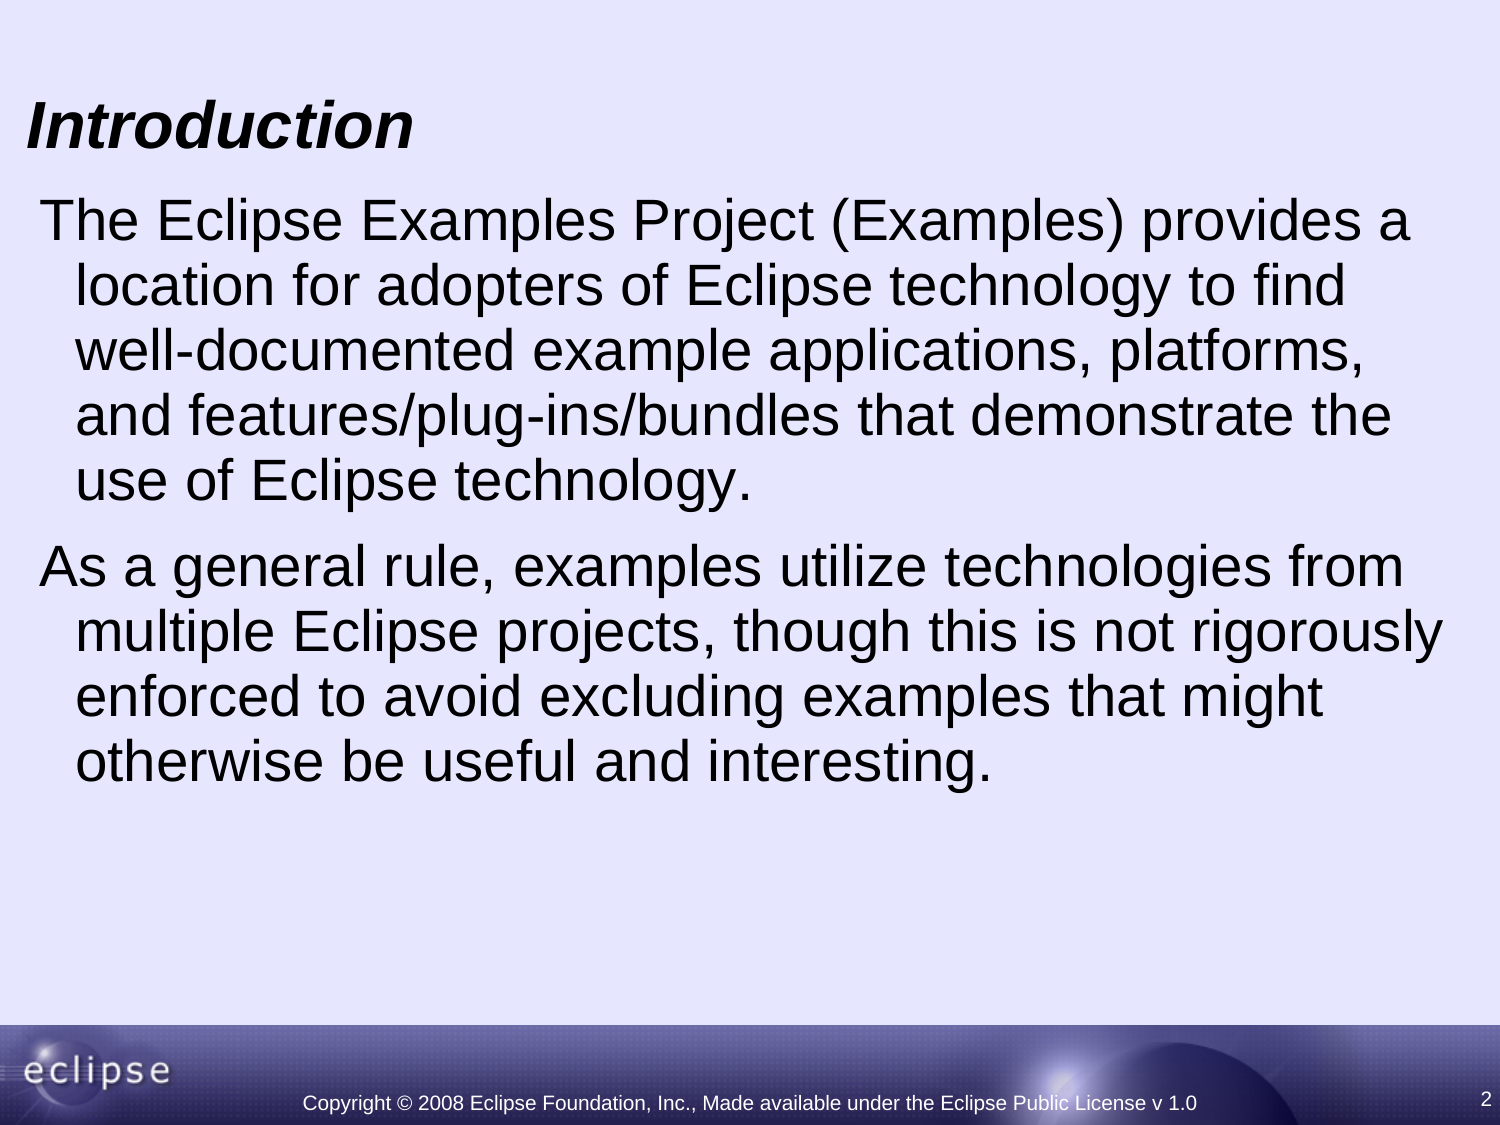

# Introduction
The Eclipse Examples Project (Examples) provides a location for adopters of Eclipse technology to find well-documented example applications, platforms, and features/plug-ins/bundles that demonstrate the use of Eclipse technology.
As a general rule, examples utilize technologies from multiple Eclipse projects, though this is not rigorously enforced to avoid excluding examples that might otherwise be useful and interesting.
2